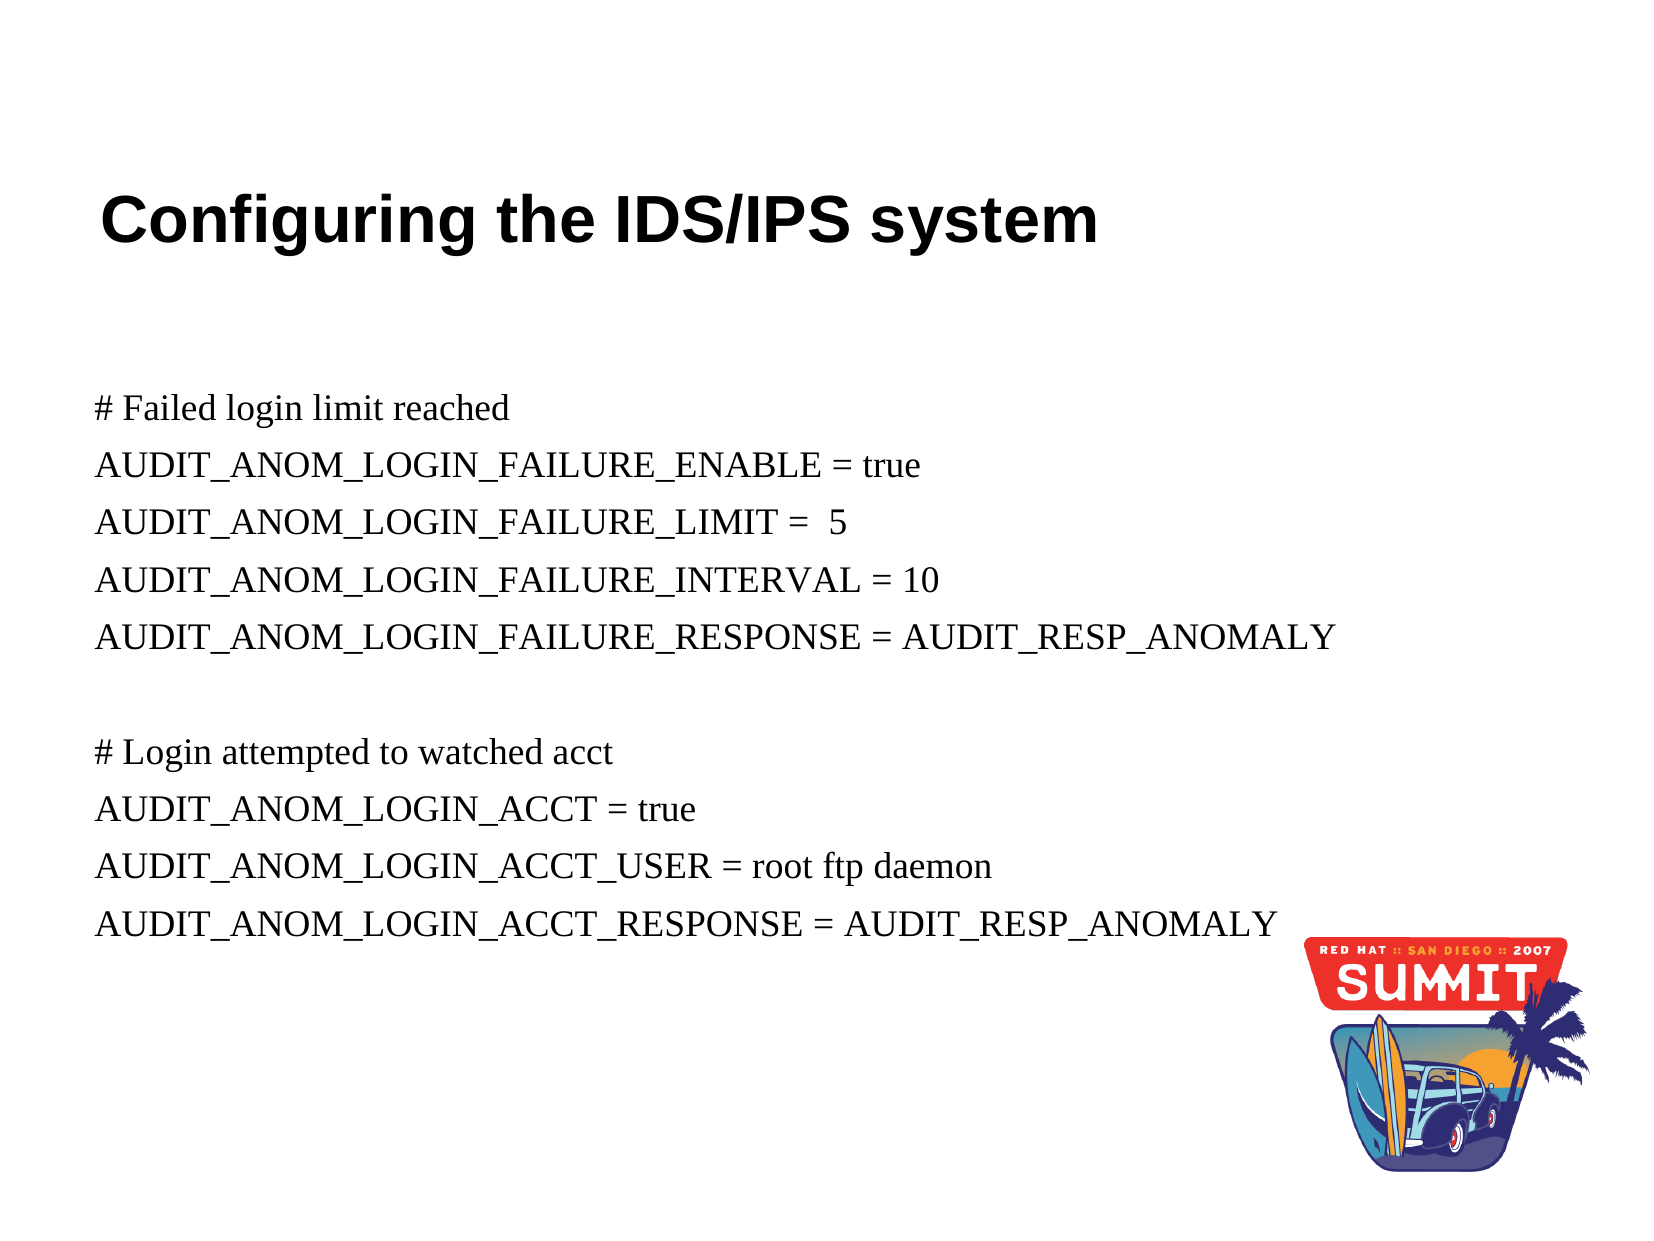

# Configuring the IDS/IPS system
# Failed login limit reached
AUDIT_ANOM_LOGIN_FAILURE_ENABLE = true
AUDIT_ANOM_LOGIN_FAILURE_LIMIT = 5
AUDIT_ANOM_LOGIN_FAILURE_INTERVAL = 10
AUDIT_ANOM_LOGIN_FAILURE_RESPONSE = AUDIT_RESP_ANOMALY
# Login attempted to watched acct
AUDIT_ANOM_LOGIN_ACCT = true
AUDIT_ANOM_LOGIN_ACCT_USER = root ftp daemon
AUDIT_ANOM_LOGIN_ACCT_RESPONSE = AUDIT_RESP_ANOMALY